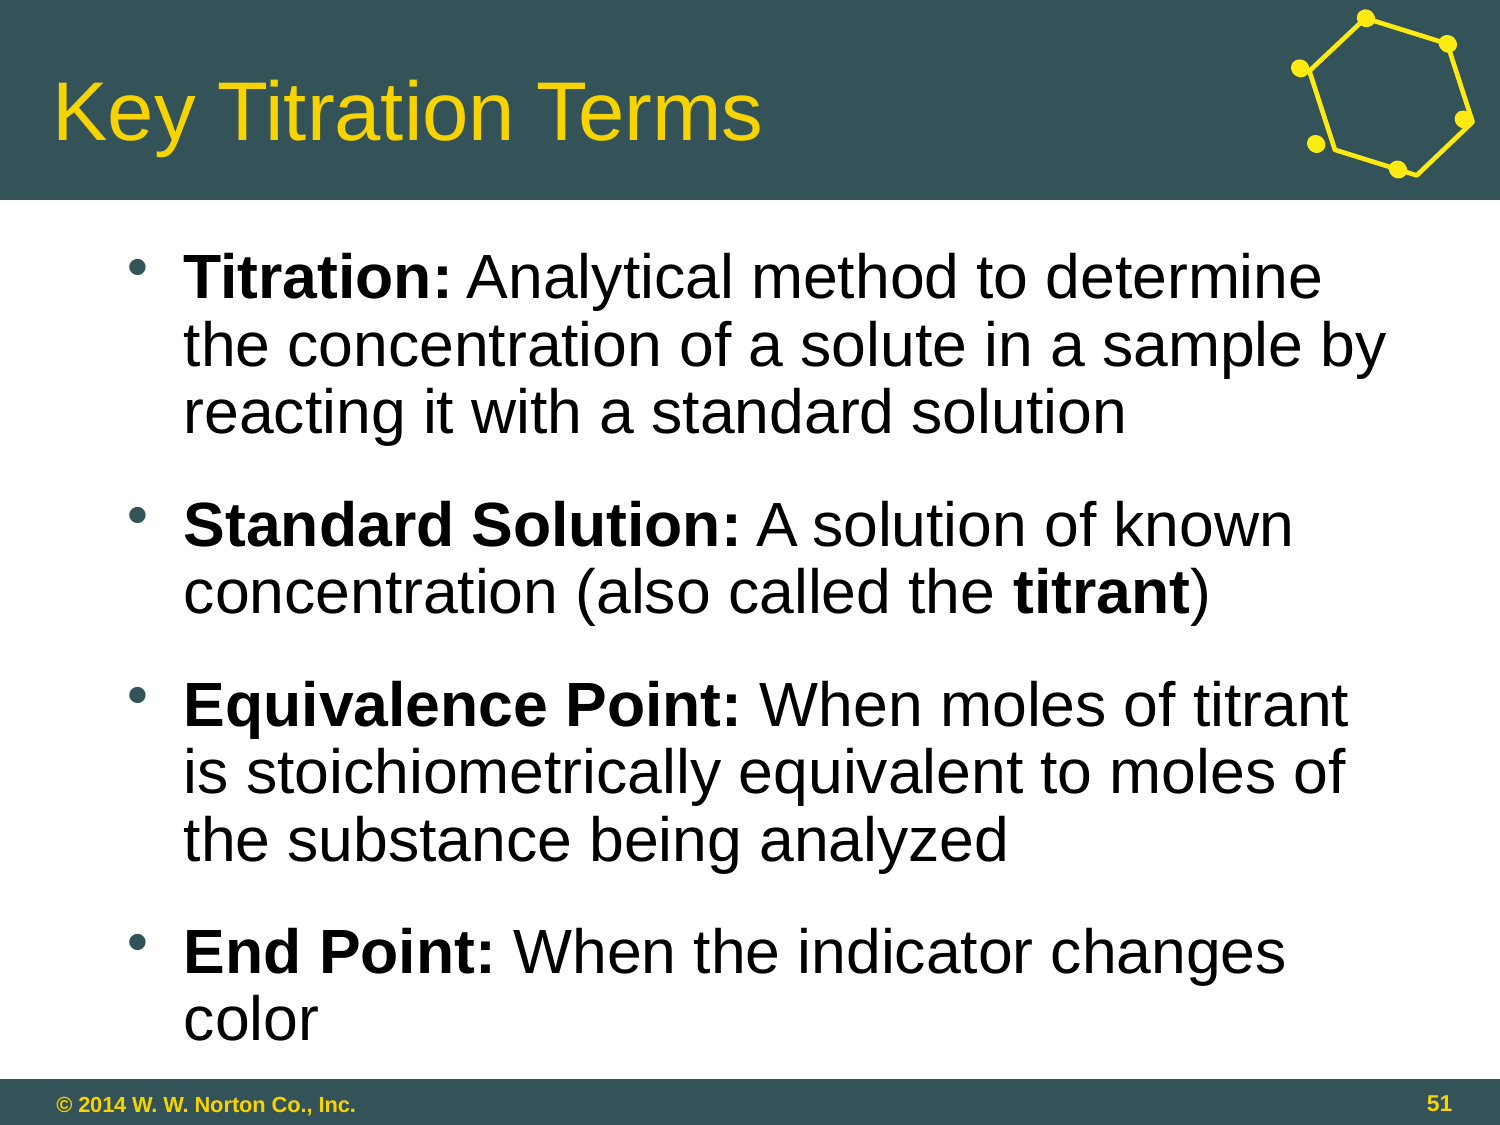

Key Titration Terms
# Titration: Analytical method to determine the concentration of a solute in a sample by reacting it with a standard solution
Standard Solution: A solution of known concentration (also called the titrant)
Equivalence Point: When moles of titrant is stoichiometrically equivalent to moles of the substance being analyzed
End Point: When the indicator changes color